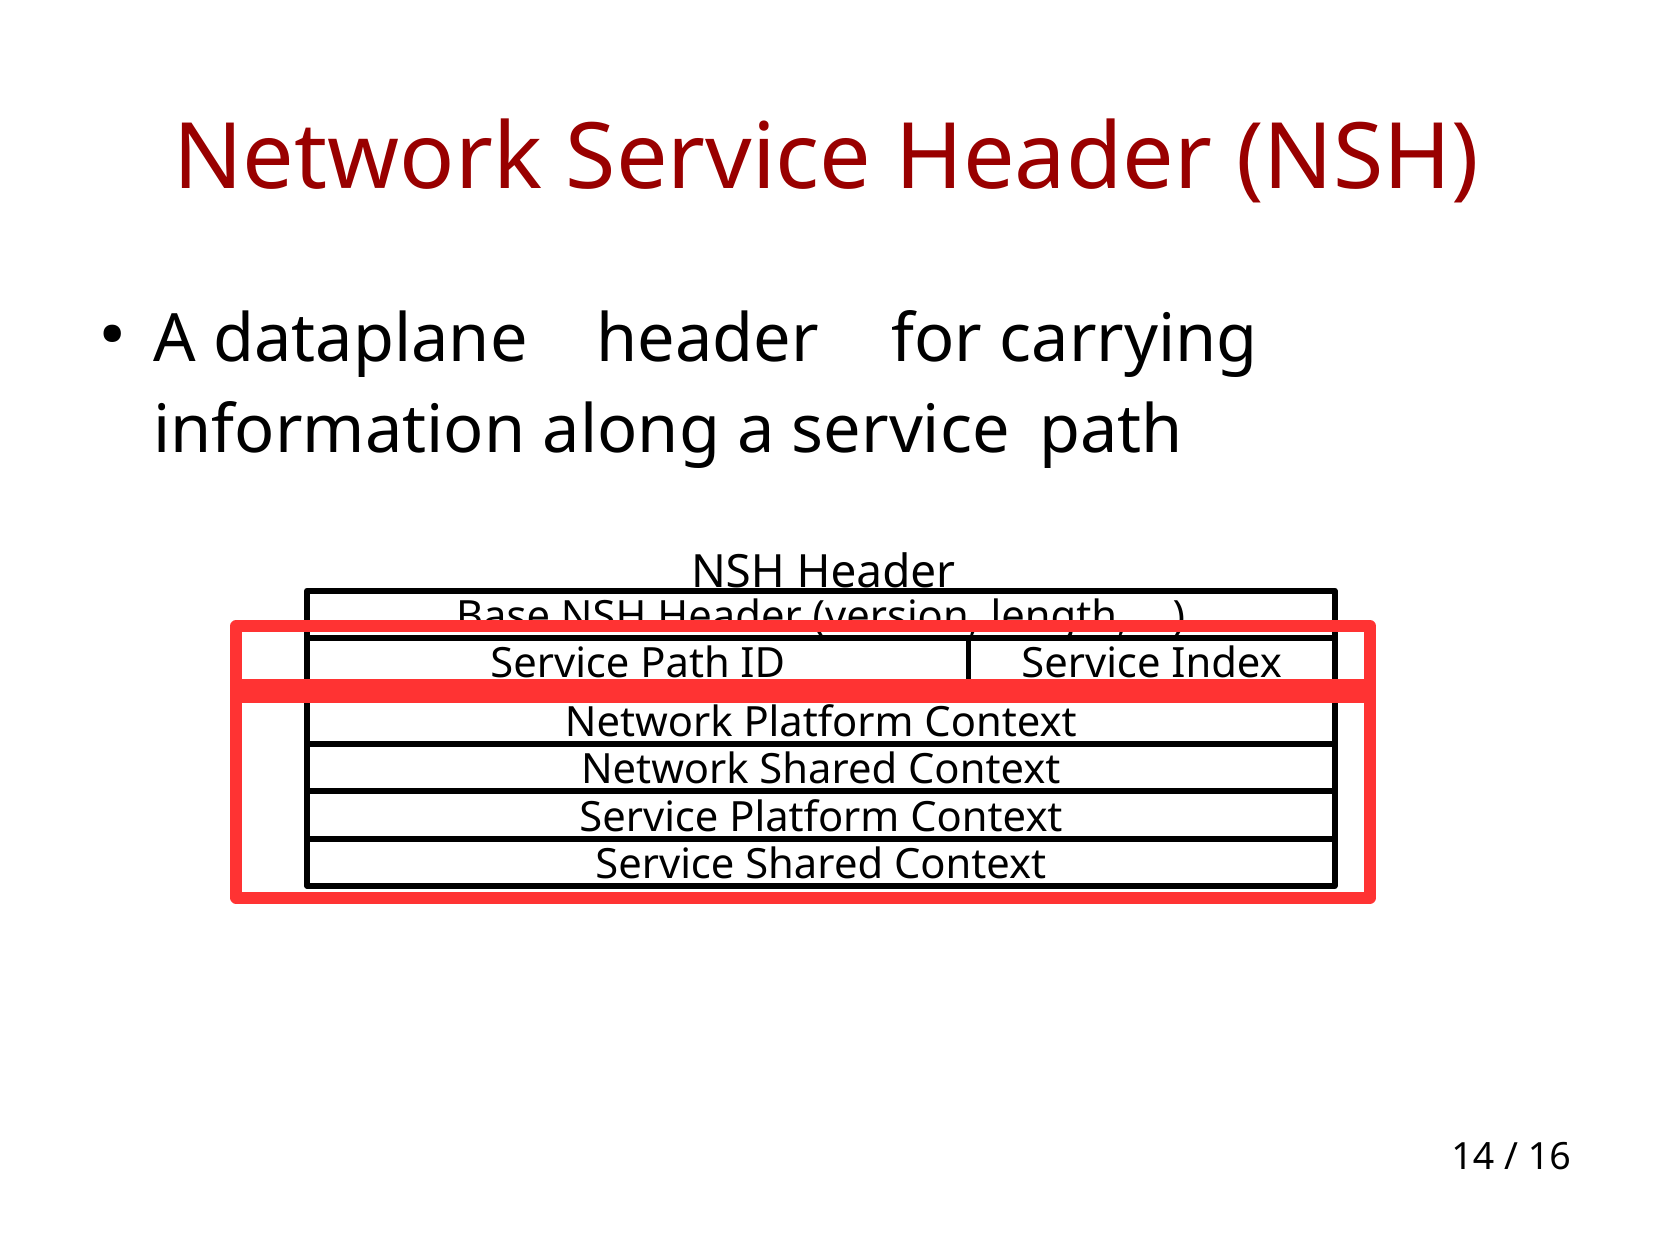

# Network Service Header (NSH)
A dataplane	header	for carrying information along a service	path
NSH Header
Base NSH Header (version, length, ...)
Service Path ID
Service Index
Network Platform Context
Network Shared Context
Service Platform Context
Service Shared Context
14